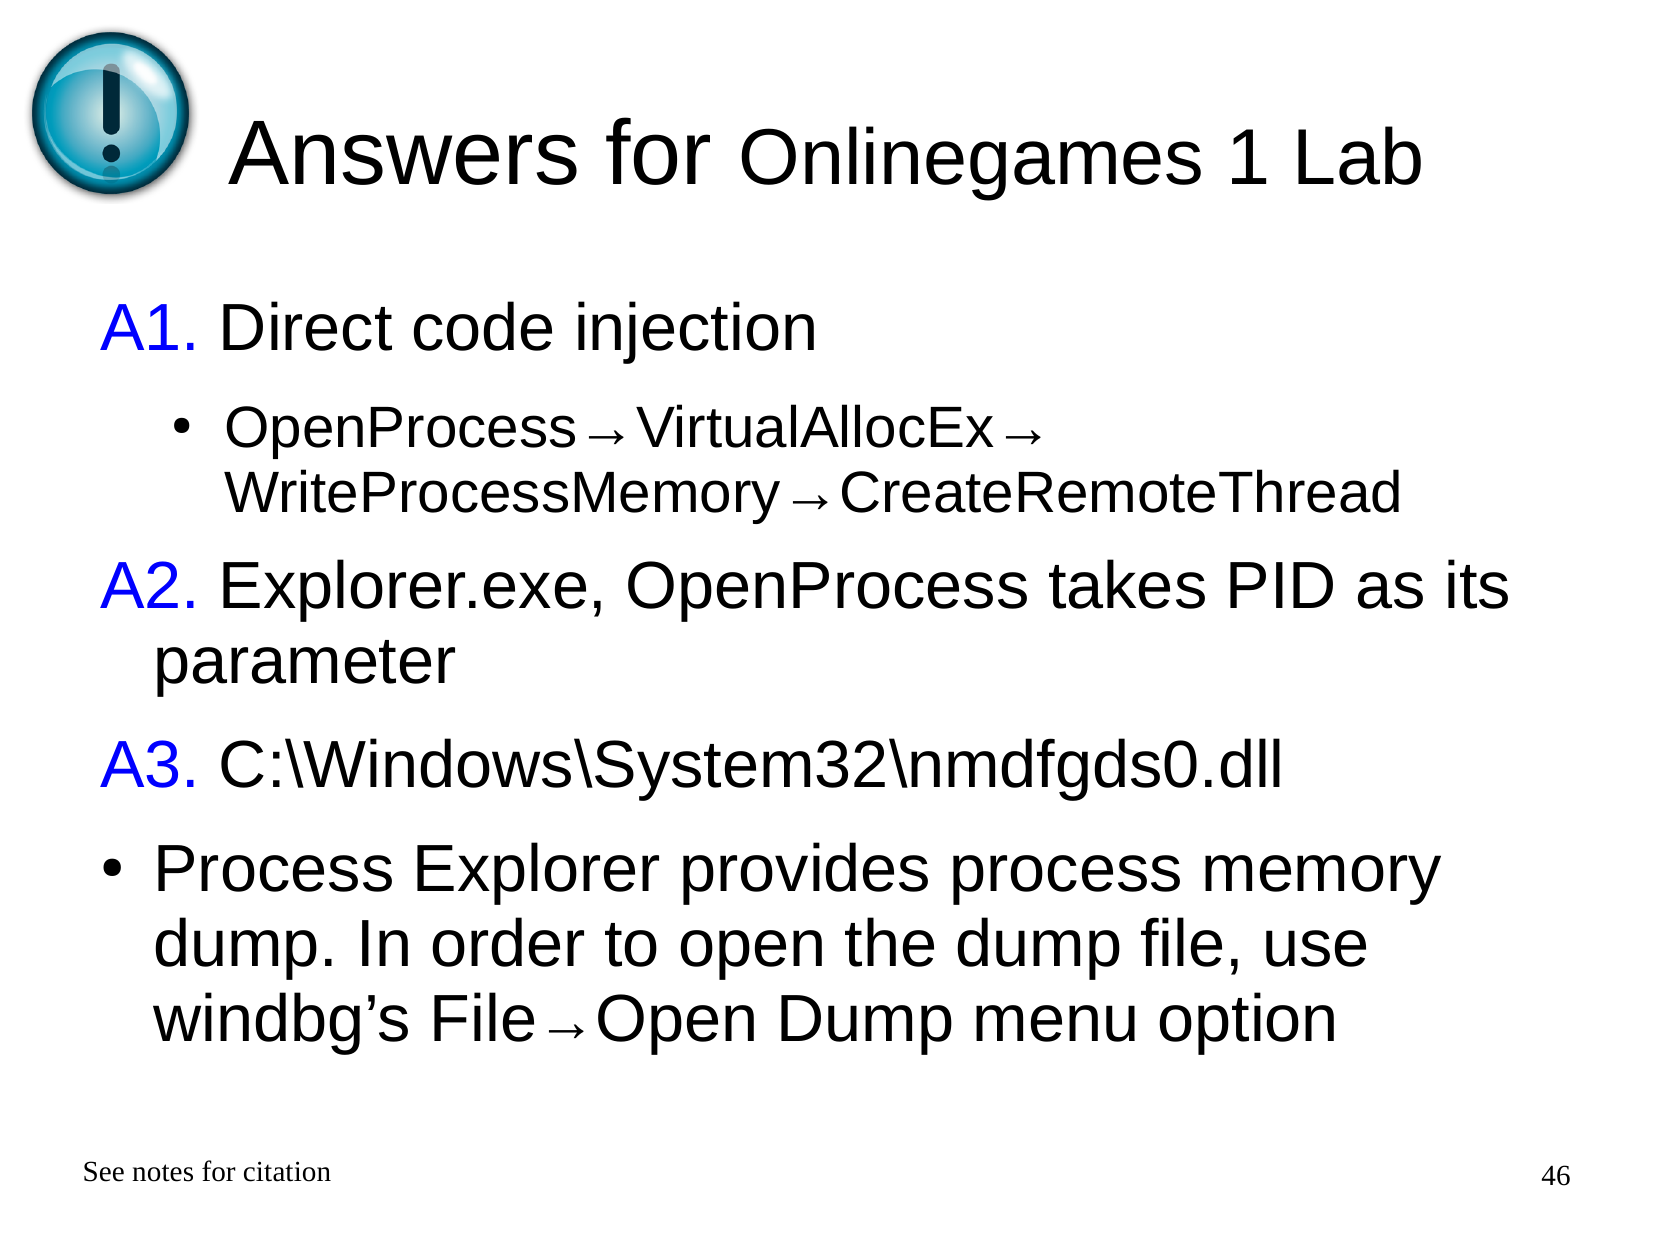

# Answers for Onlinegames 1 Lab
 Direct code injection
OpenProcess→VirtualAllocEx→ WriteProcessMemory→CreateRemoteThread
 Explorer.exe, OpenProcess takes PID as its parameter
 C:\Windows\System32\nmdfgds0.dll
Process Explorer provides process memory dump. In order to open the dump file, use windbg’s File→Open Dump menu option
See notes for citation
46